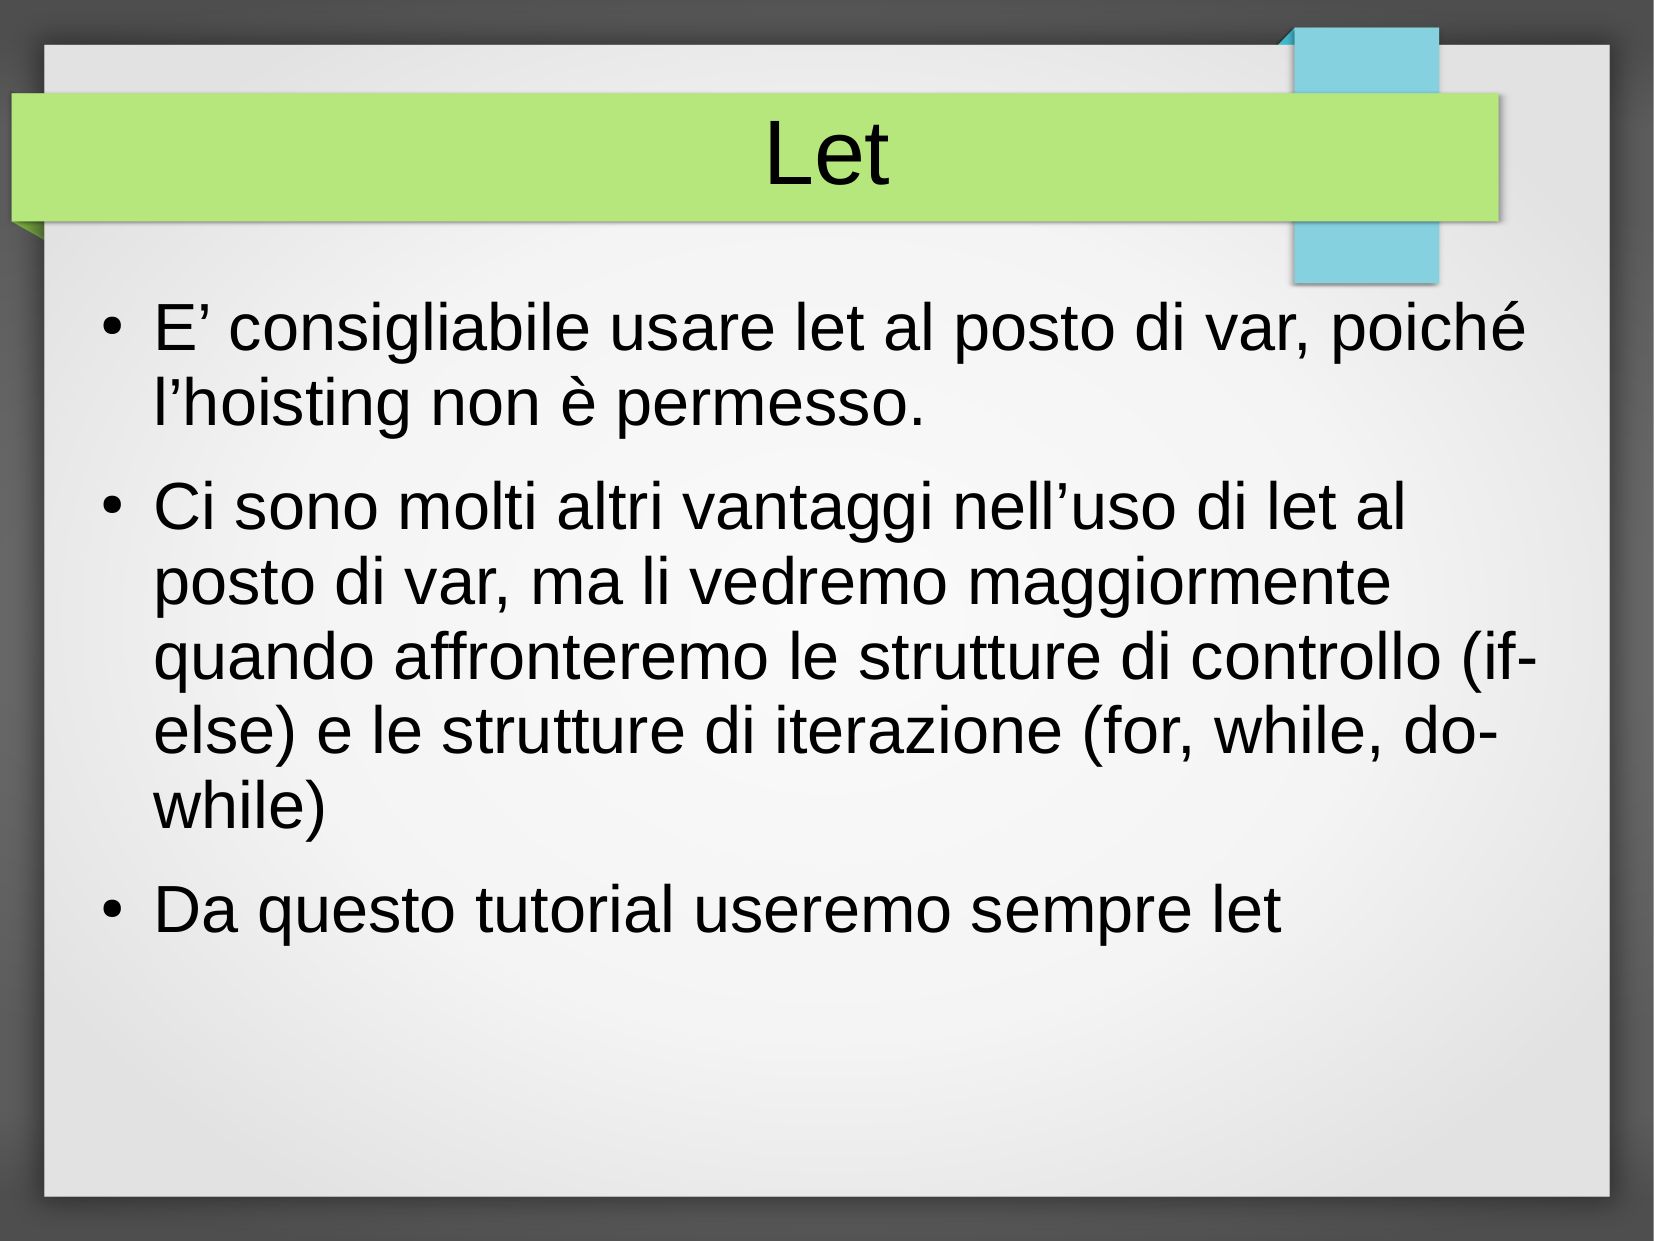

# Let
E’ consigliabile usare let al posto di var, poiché l’hoisting non è permesso.
Ci sono molti altri vantaggi nell’uso di let al posto di var, ma li vedremo maggiormente quando affronteremo le strutture di controllo (if-else) e le strutture di iterazione (for, while, do-while)
Da questo tutorial useremo sempre let